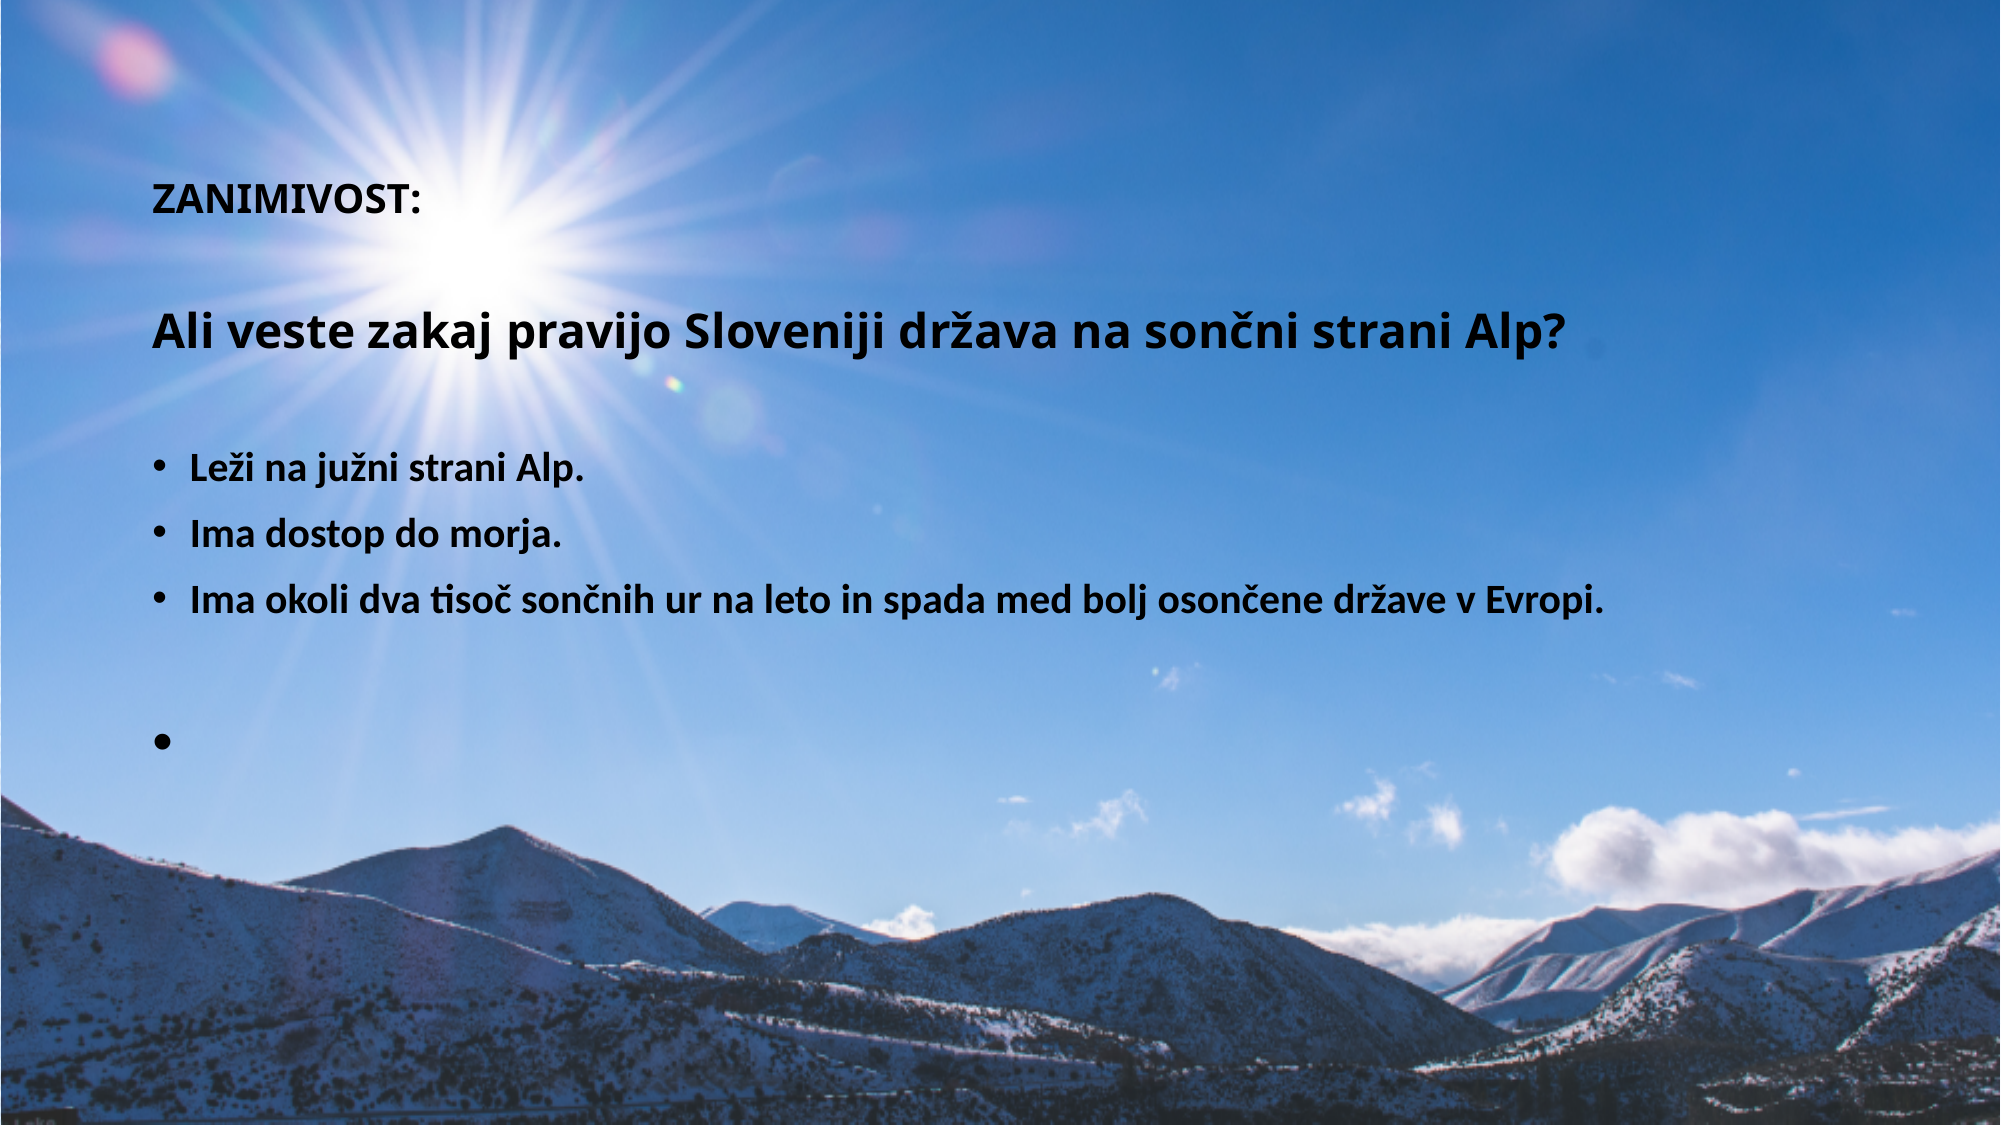

# ZANIMIVOST:
Ali veste zakaj pravijo Sloveniji država na sončni strani Alp?
Leži na južni strani Alp.
Ima dostop do morja.
Ima okoli dva tisoč sončnih ur na leto in spada med bolj osončene države v Evropi.